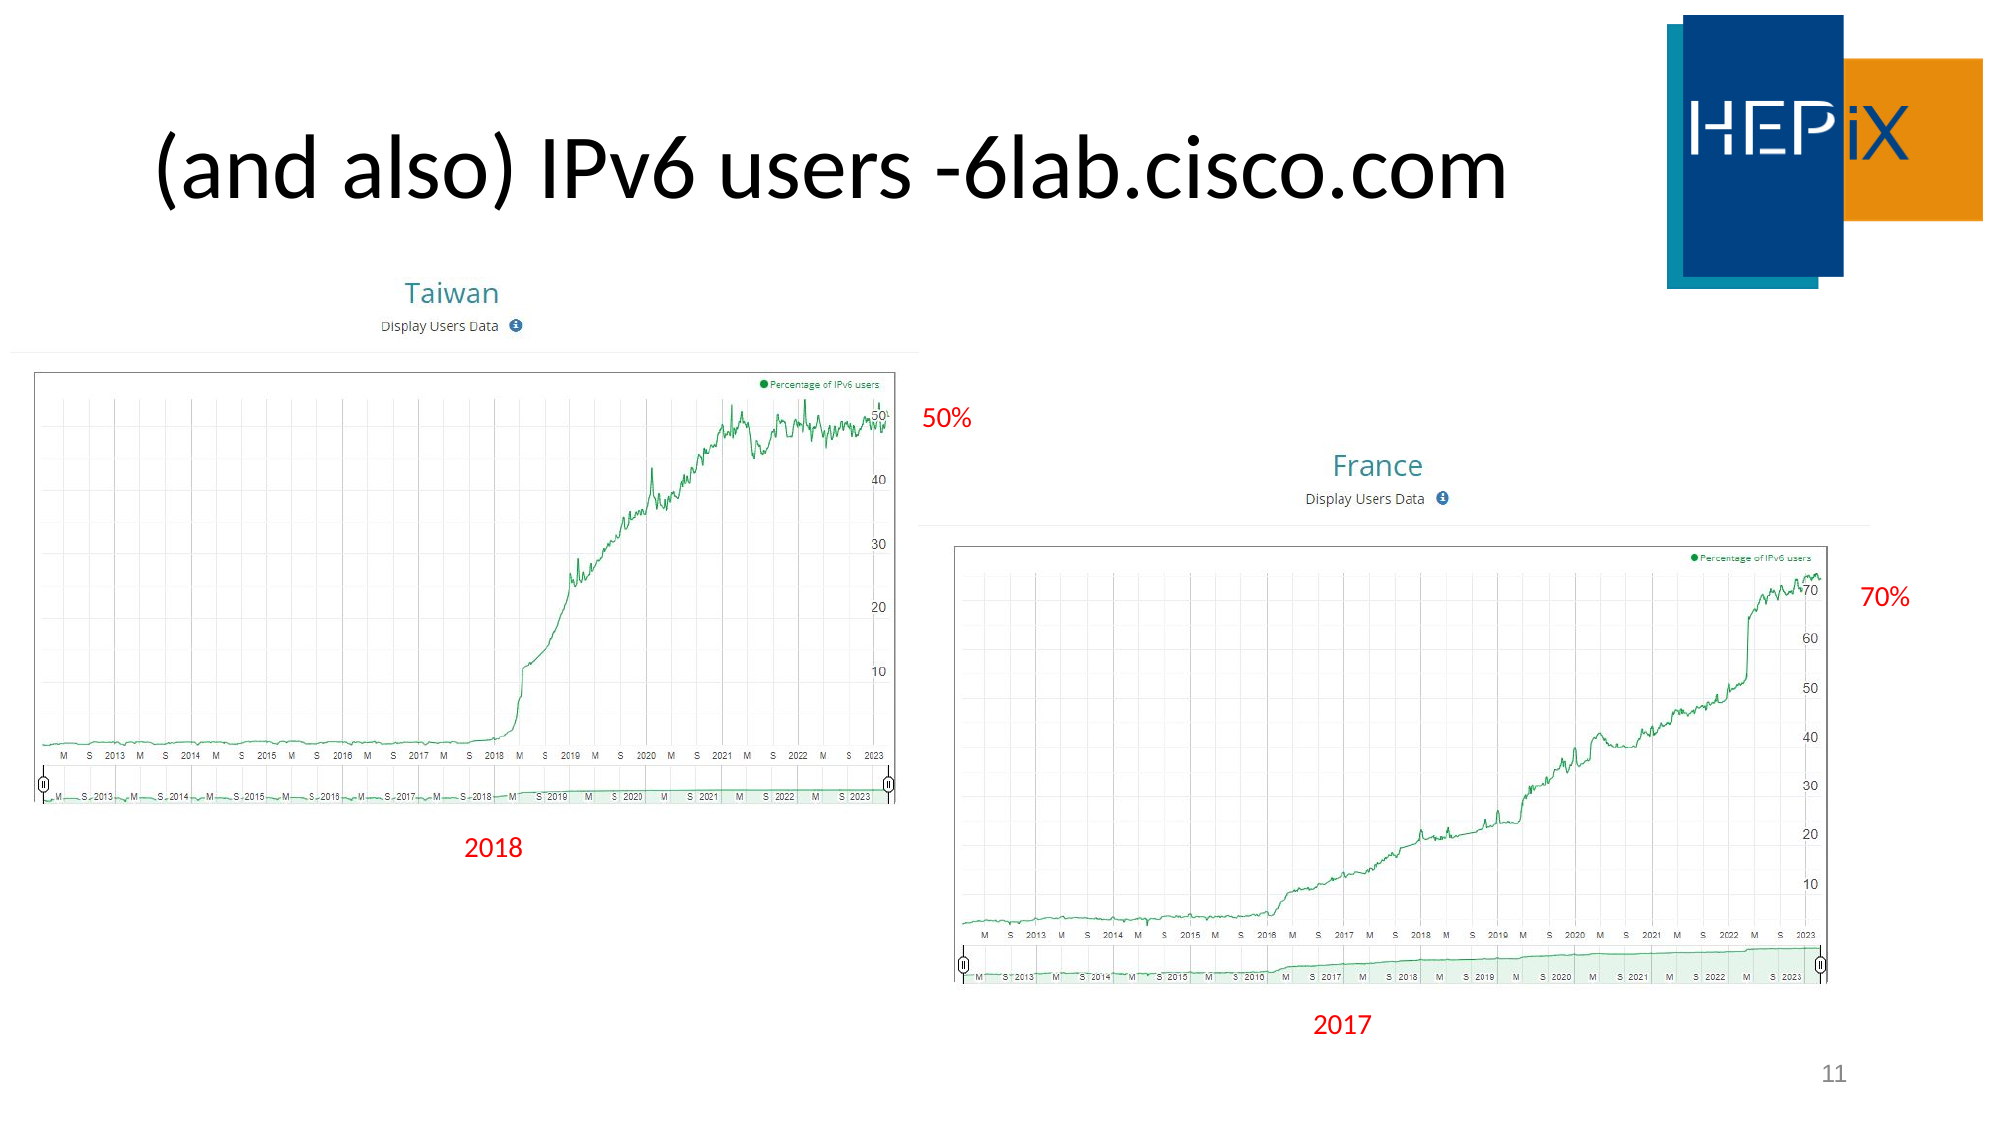

# (and also) IPv6 users -6lab.cisco.com
50%
70%
2018
2017